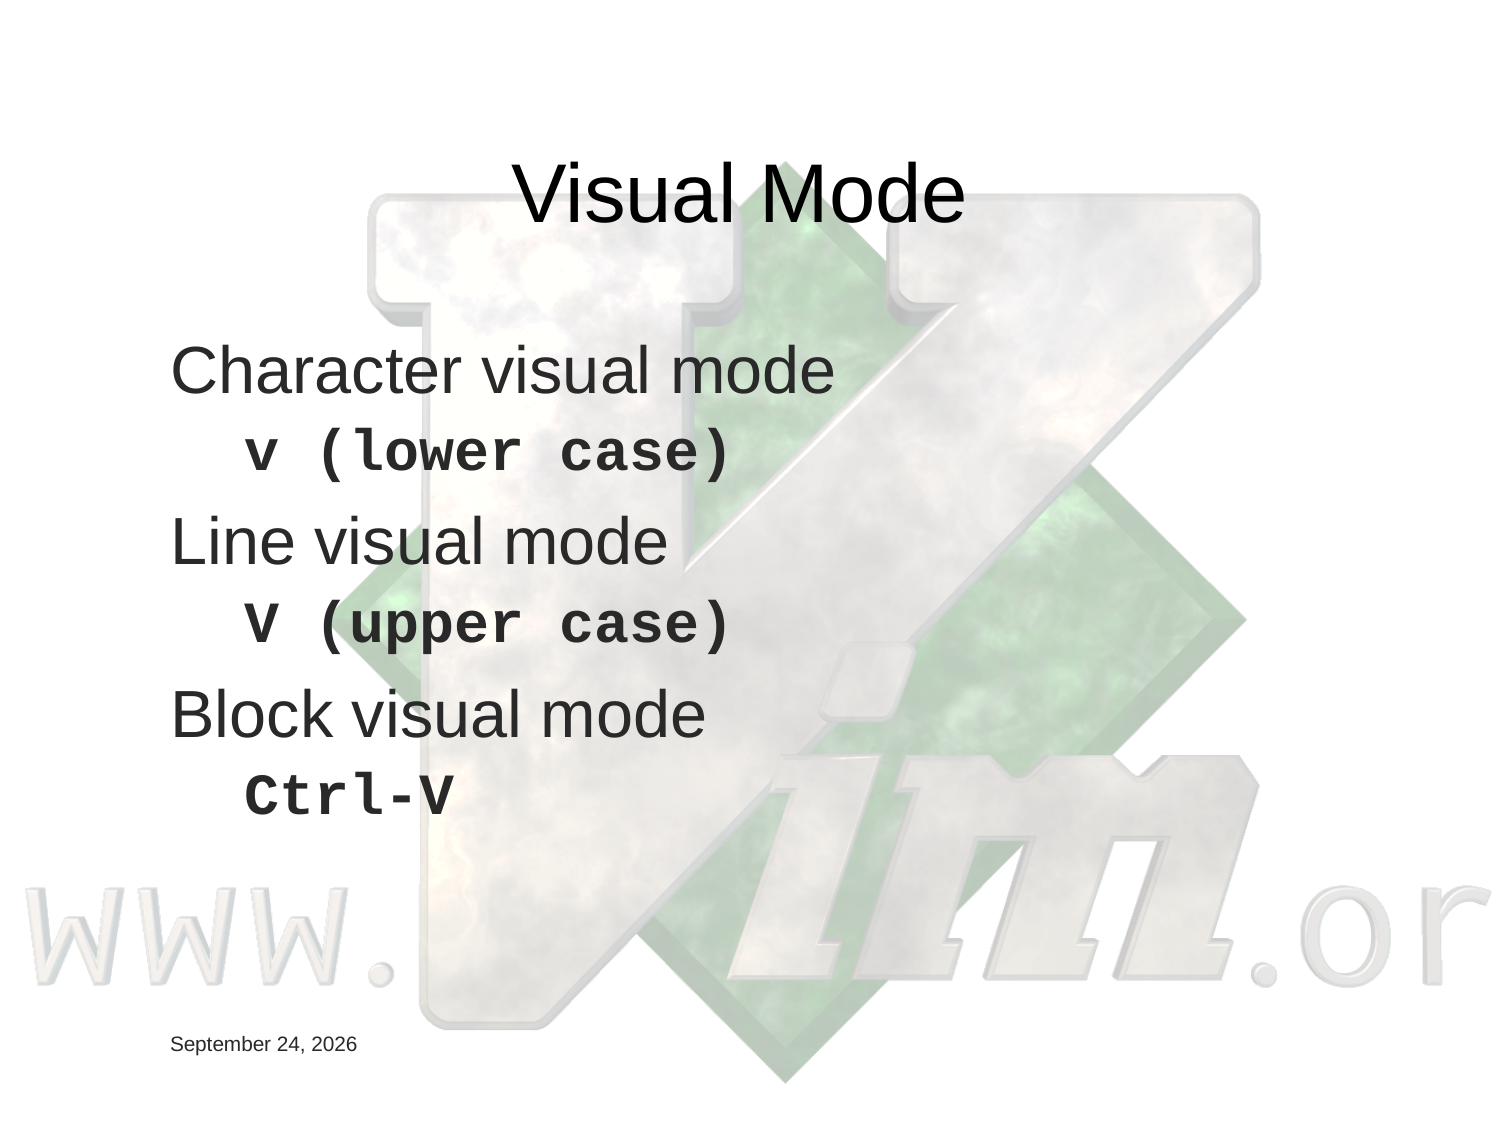

# Visual Mode
Character visual mode
v (lower case)
Line visual mode
V (upper case)
Block visual mode
Ctrl-V